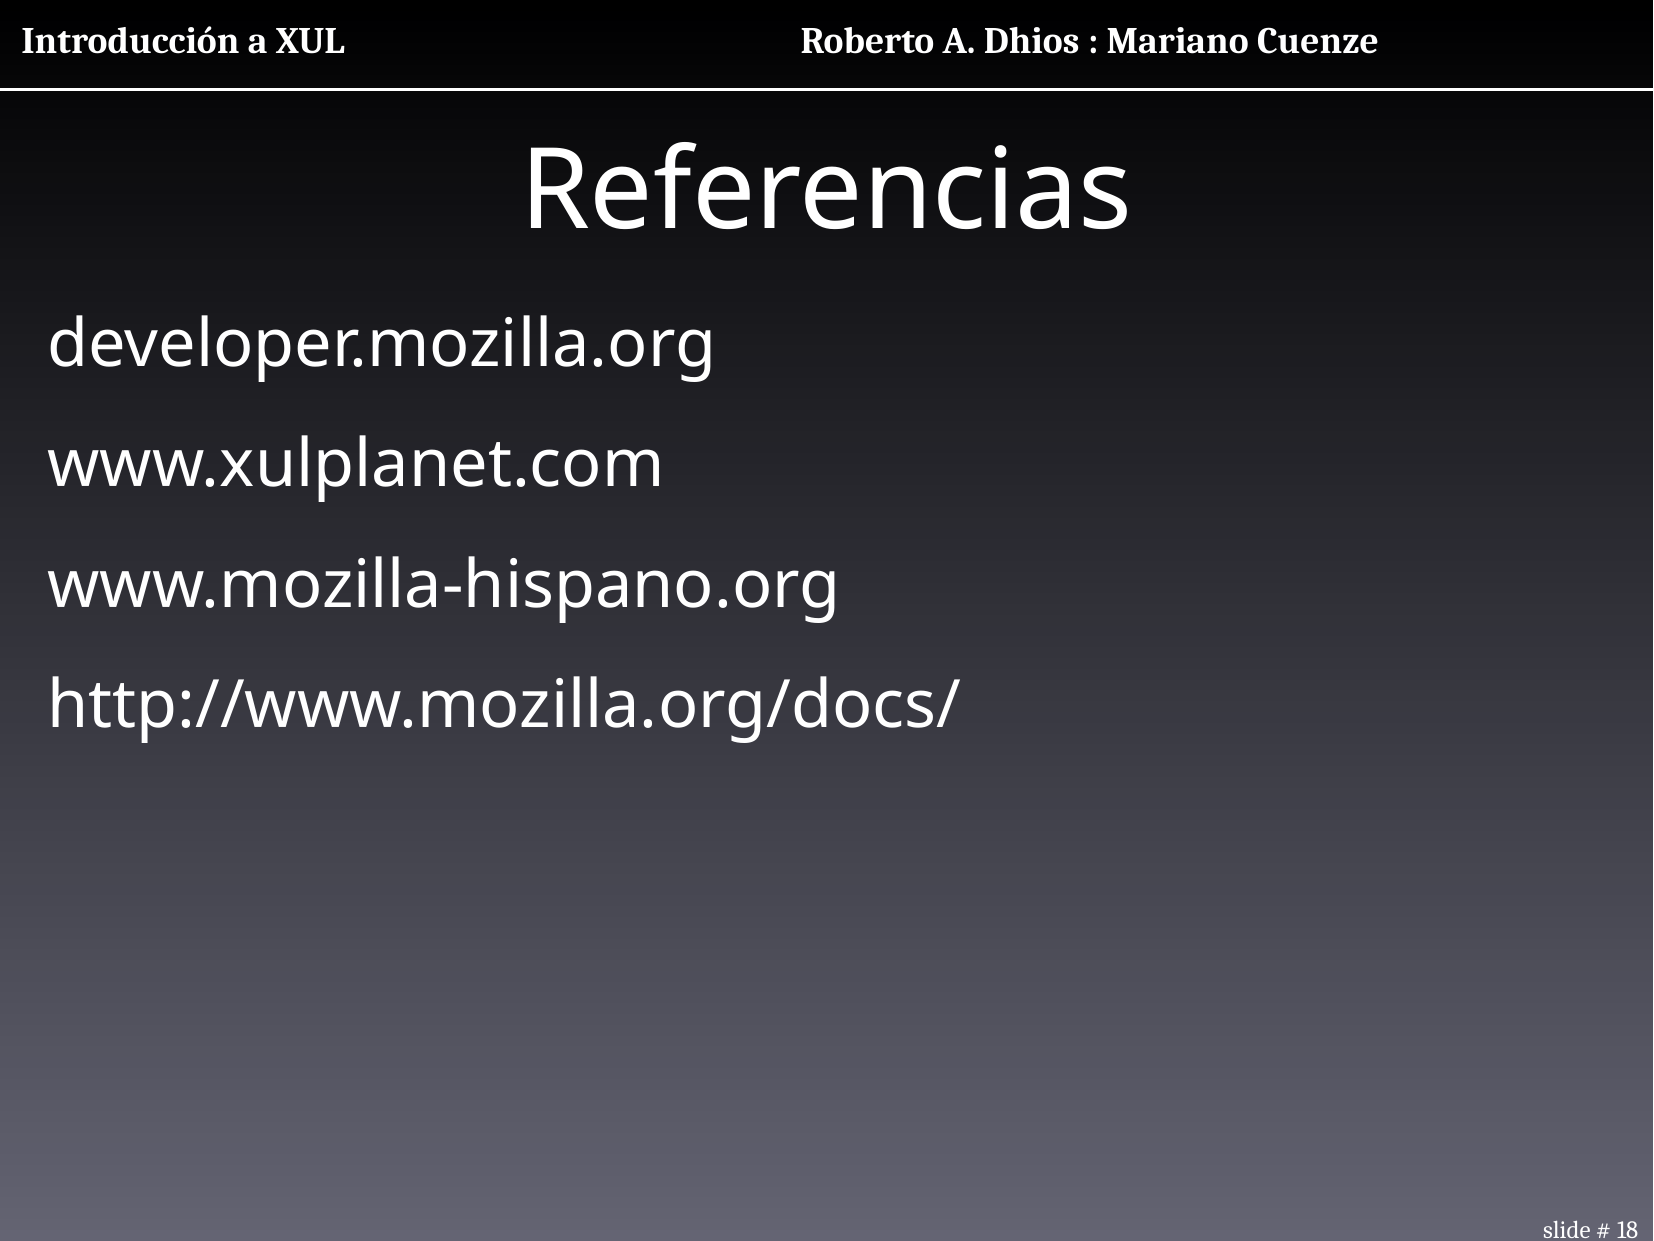

Introducción a XUL						 Roberto A. Dhios : Mariano Cuenze
# Referencias
developer.mozilla.org
www.xulplanet.com
www.mozilla-hispano.org
http://www.mozilla.org/docs/